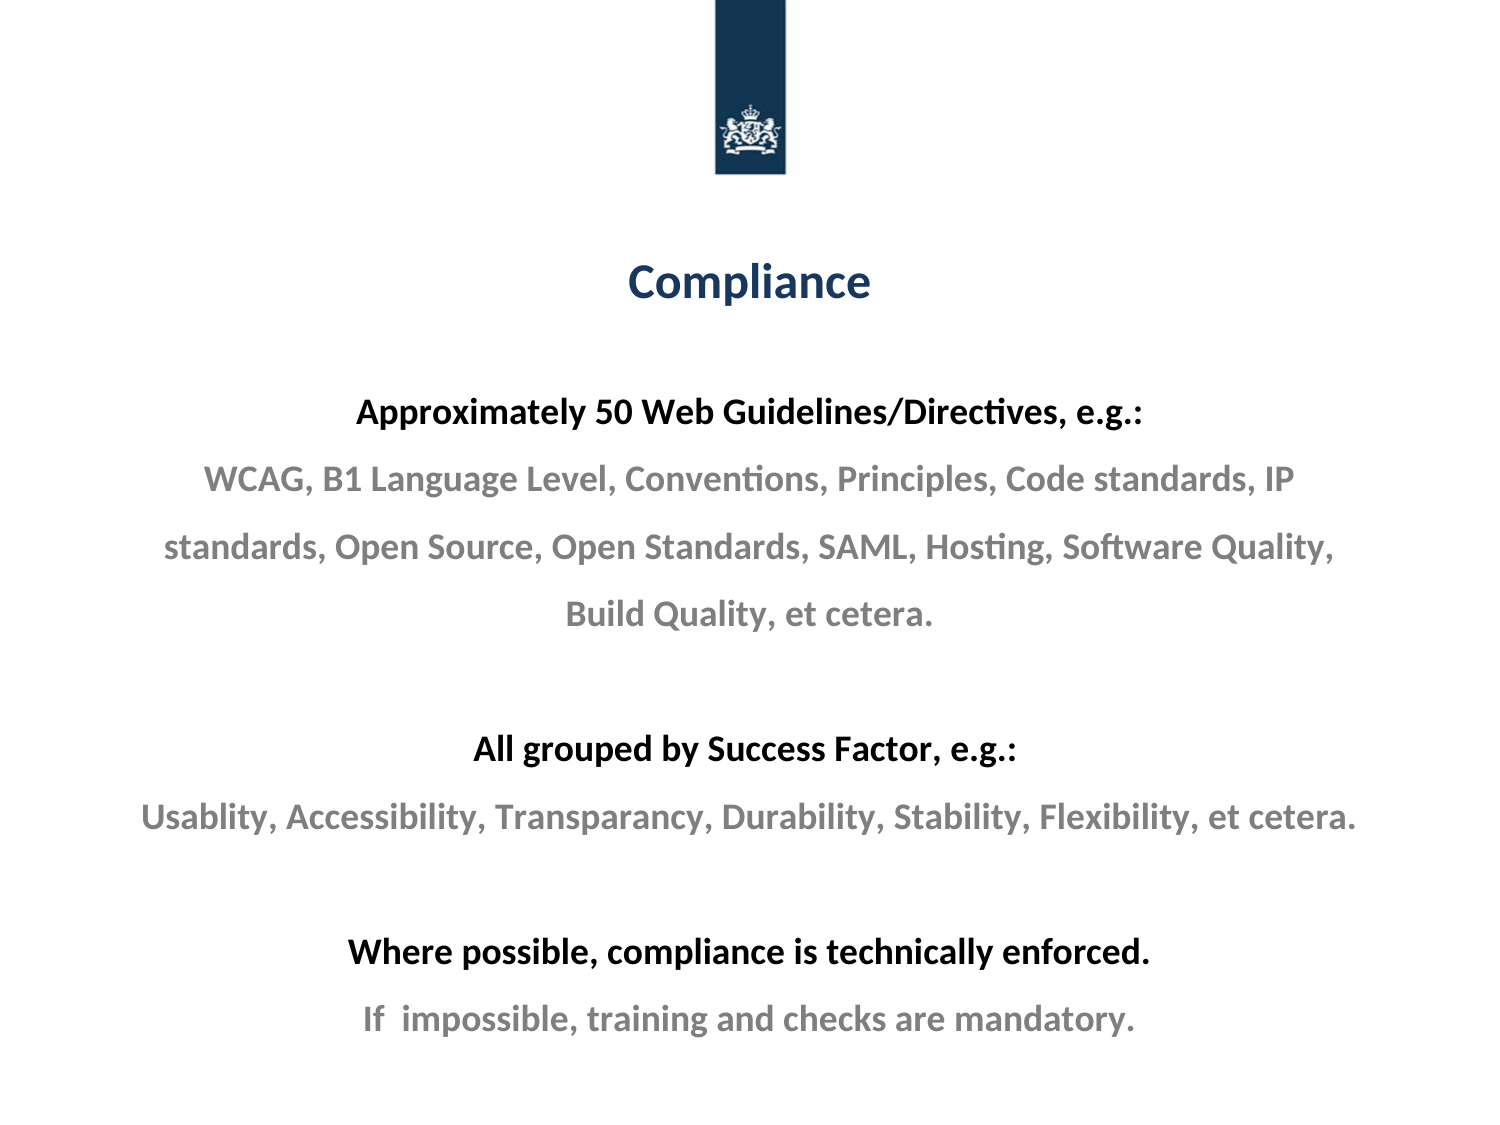

Compliance
Approximately 50 Web Guidelines/Directives, e.g.:
WCAG, B1 Language Level, Conventions, Principles, Code standards, IP standards, Open Source, Open Standards, SAML, Hosting, Software Quality, Build Quality, et cetera.
All grouped by Success Factor, e.g.:
Usablity, Accessibility, Transparancy, Durability, Stability, Flexibility, et cetera.
Where possible, compliance is technically enforced.
If impossible, training and checks are mandatory.